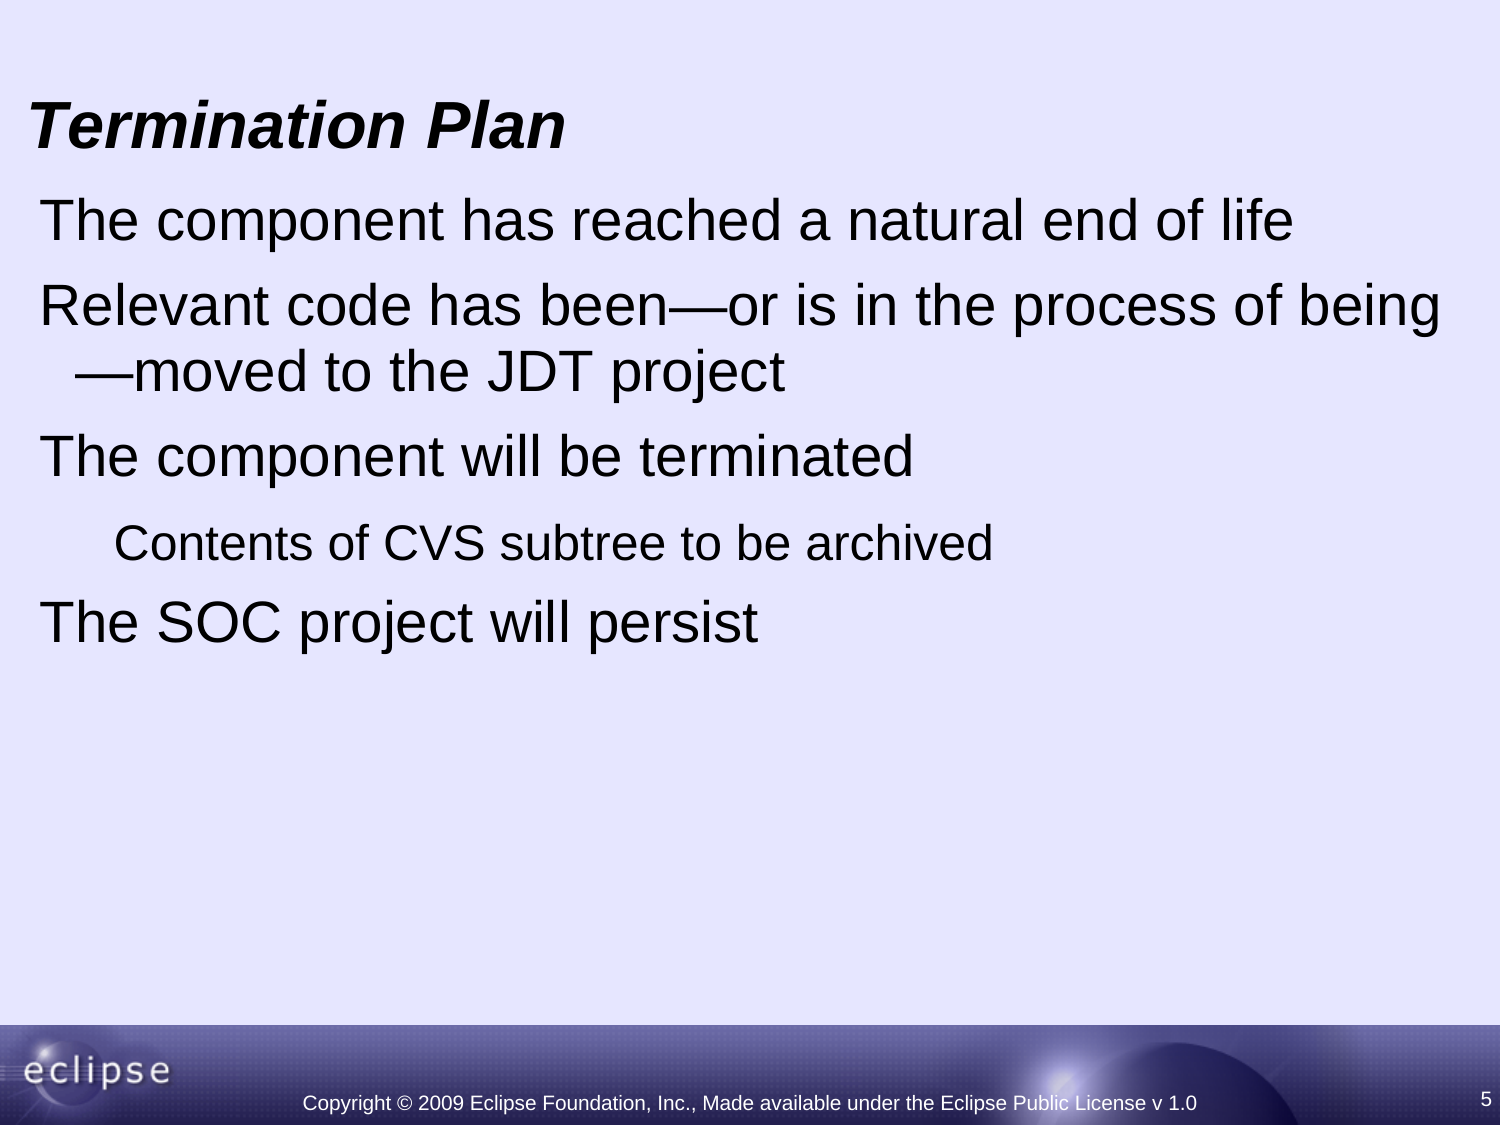

# Termination Plan
The component has reached a natural end of life
Relevant code has been—or is in the process of being—moved to the JDT project
The component will be terminated
Contents of CVS subtree to be archived
The SOC project will persist
5